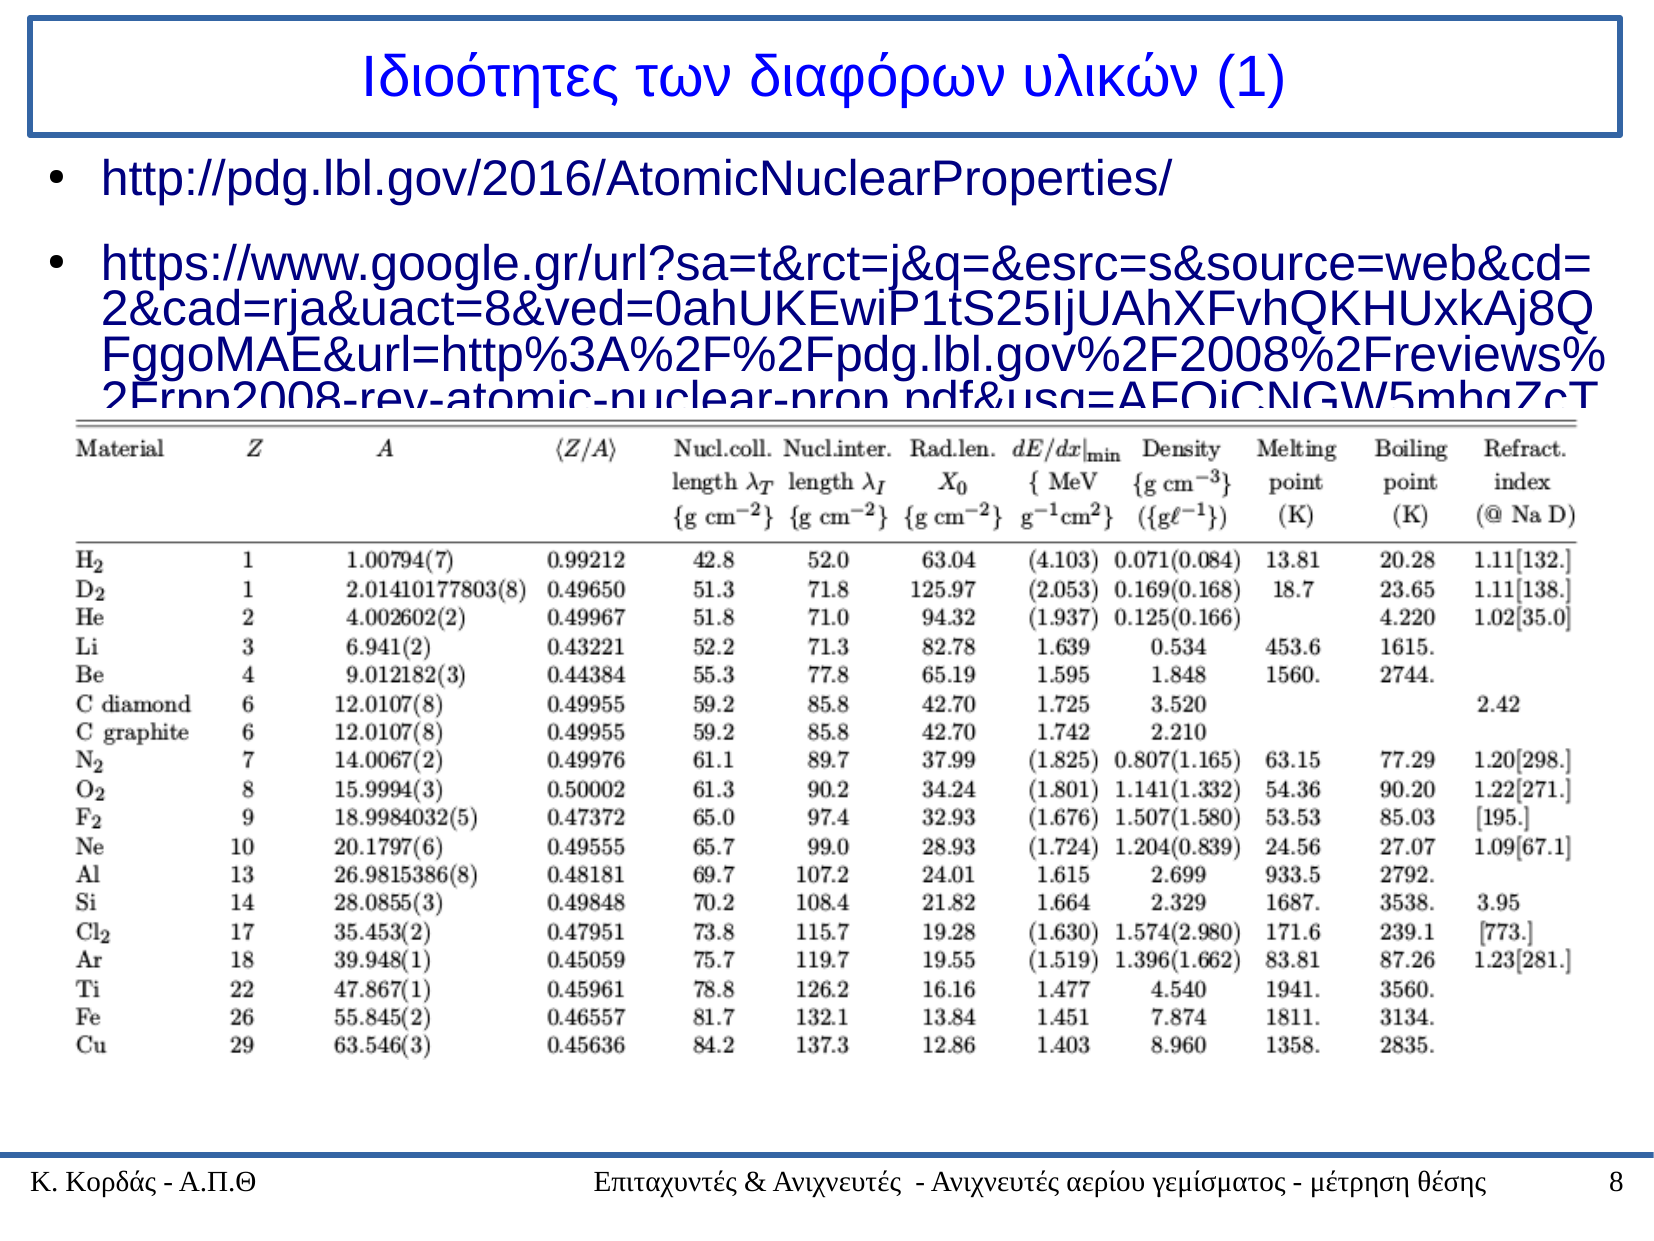

# Ιδιοότητες των διαφόρων υλικών (1)
http://pdg.lbl.gov/2016/AtomicNuclearProperties/
https://www.google.gr/url?sa=t&rct=j&q=&esrc=s&source=web&cd=2&cad=rja&uact=8&ved=0ahUKEwiP1tS25IjUAhXFvhQKHUxkAj8QFggoMAE&url=http%3A%2F%2Fpdg.lbl.gov%2F2008%2Freviews%2Frpp2008-rev-atomic-nuclear-prop.pdf&usg=AFQjCNGW5mhqZcTv9J_OgZJ8C7VfcuUTcA
Κ. Κορδάς - Α.Π.Θ
Επιταχυντές & Ανιχνευτές - Ανιχνευτές αερίου γεμίσματος - μέτρηση θέσης
8